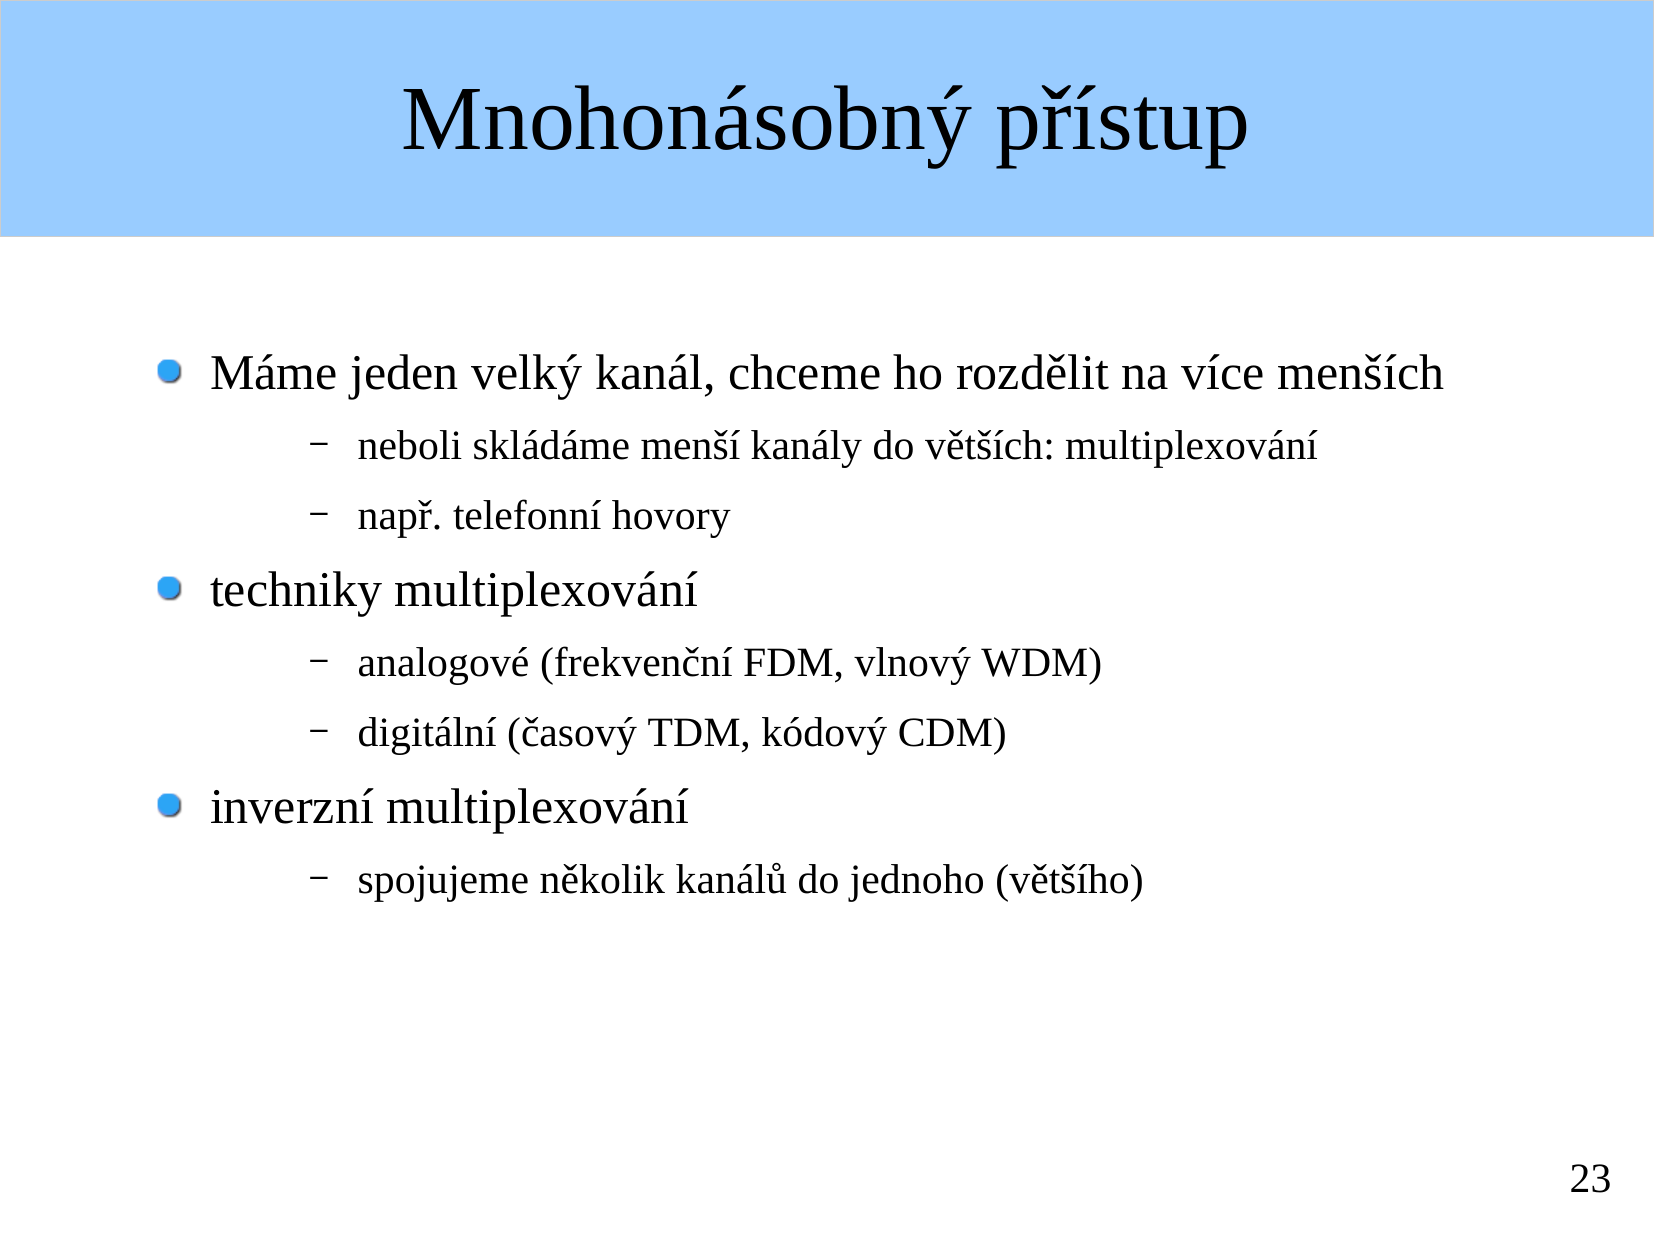

# Mnohonásobný přístup
Máme jeden velký kanál, chceme ho rozdělit na více menších
neboli skládáme menší kanály do větších: multiplexování
např. telefonní hovory
techniky multiplexování
analogové (frekvenční FDM, vlnový WDM)
digitální (časový TDM, kódový CDM)
inverzní multiplexování
spojujeme několik kanálů do jednoho (většího)